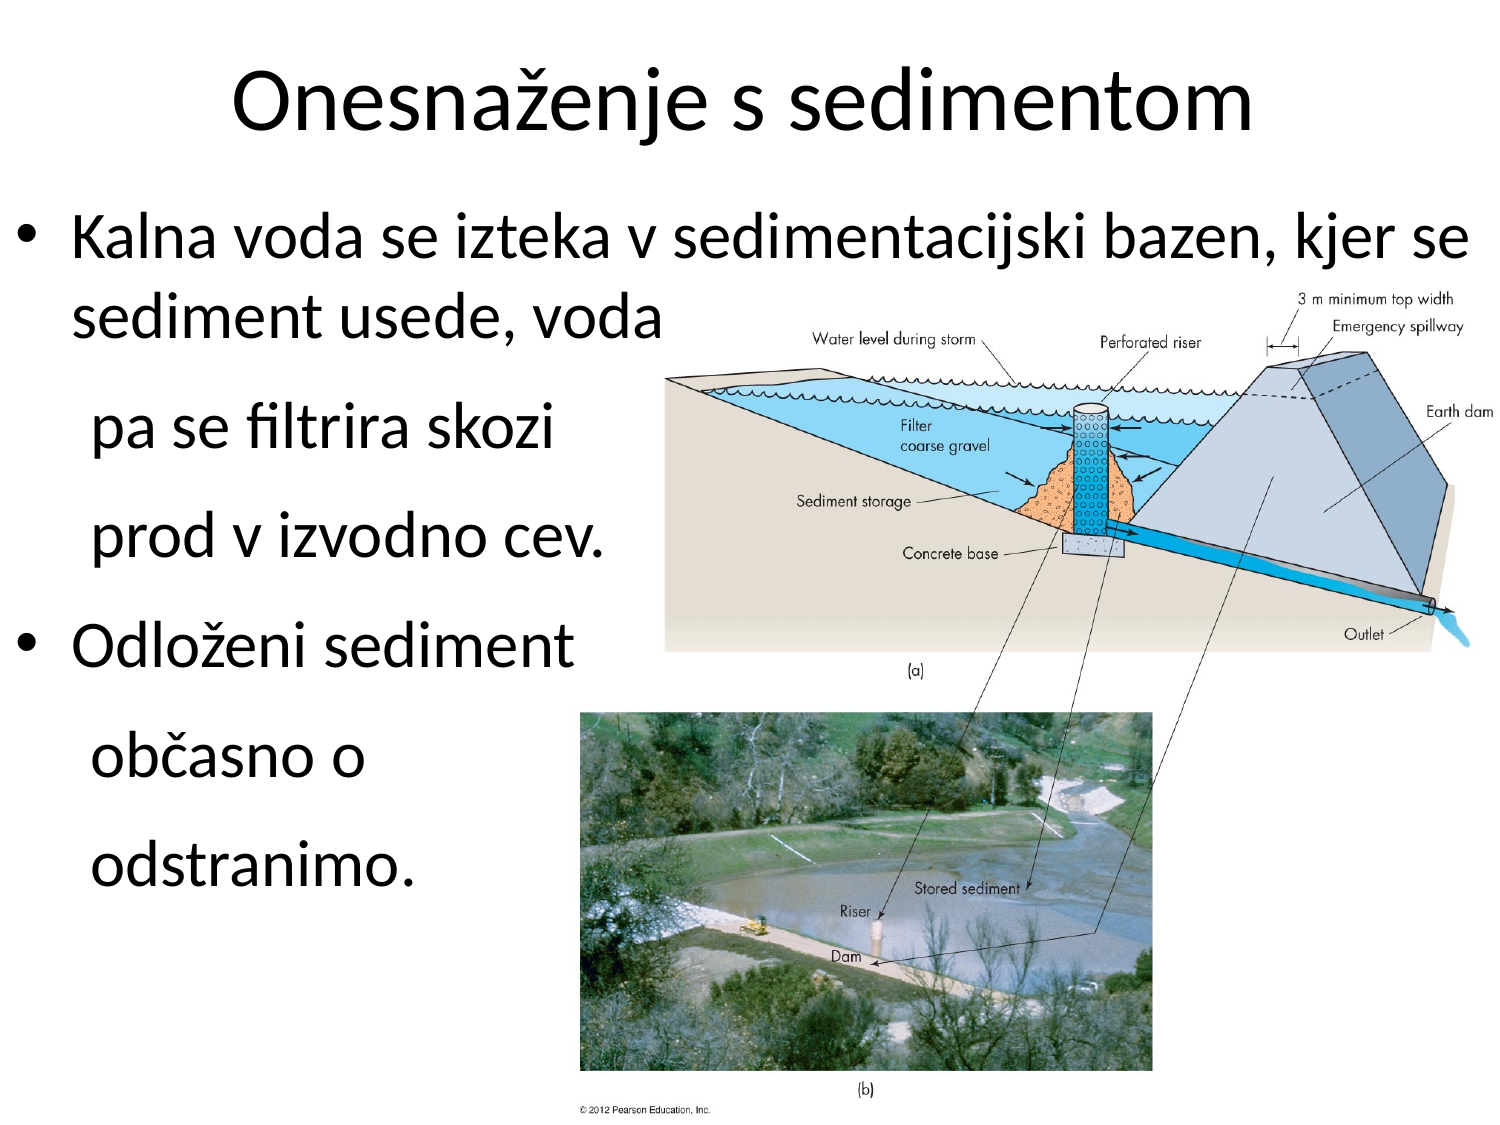

# Onesnaženje s sedimentom
Kalna voda se izteka v sedimentacijski bazen, kjer se sediment usede, voda
	pa se filtrira skozi
	prod v izvodno cev.
Odloženi sediment
	občasno o
	odstranimo.